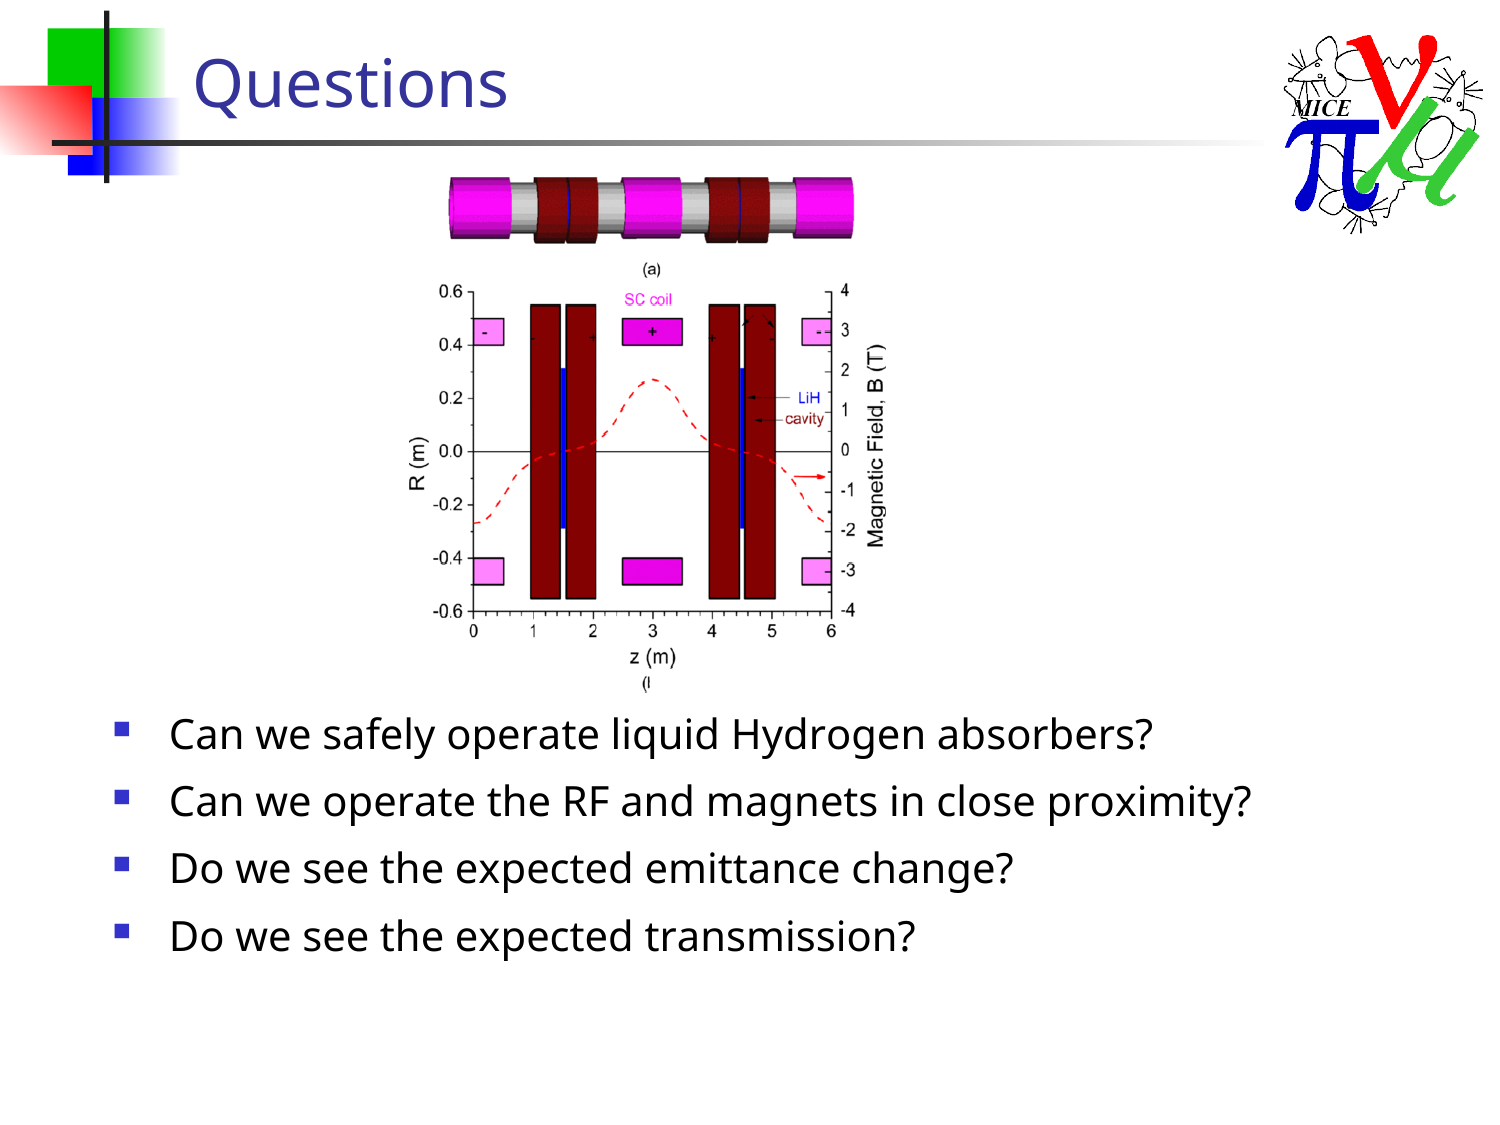

# Questions
Can we safely operate liquid Hydrogen absorbers?
Can we operate the RF and magnets in close proximity?
Do we see the expected emittance change?
Do we see the expected transmission?